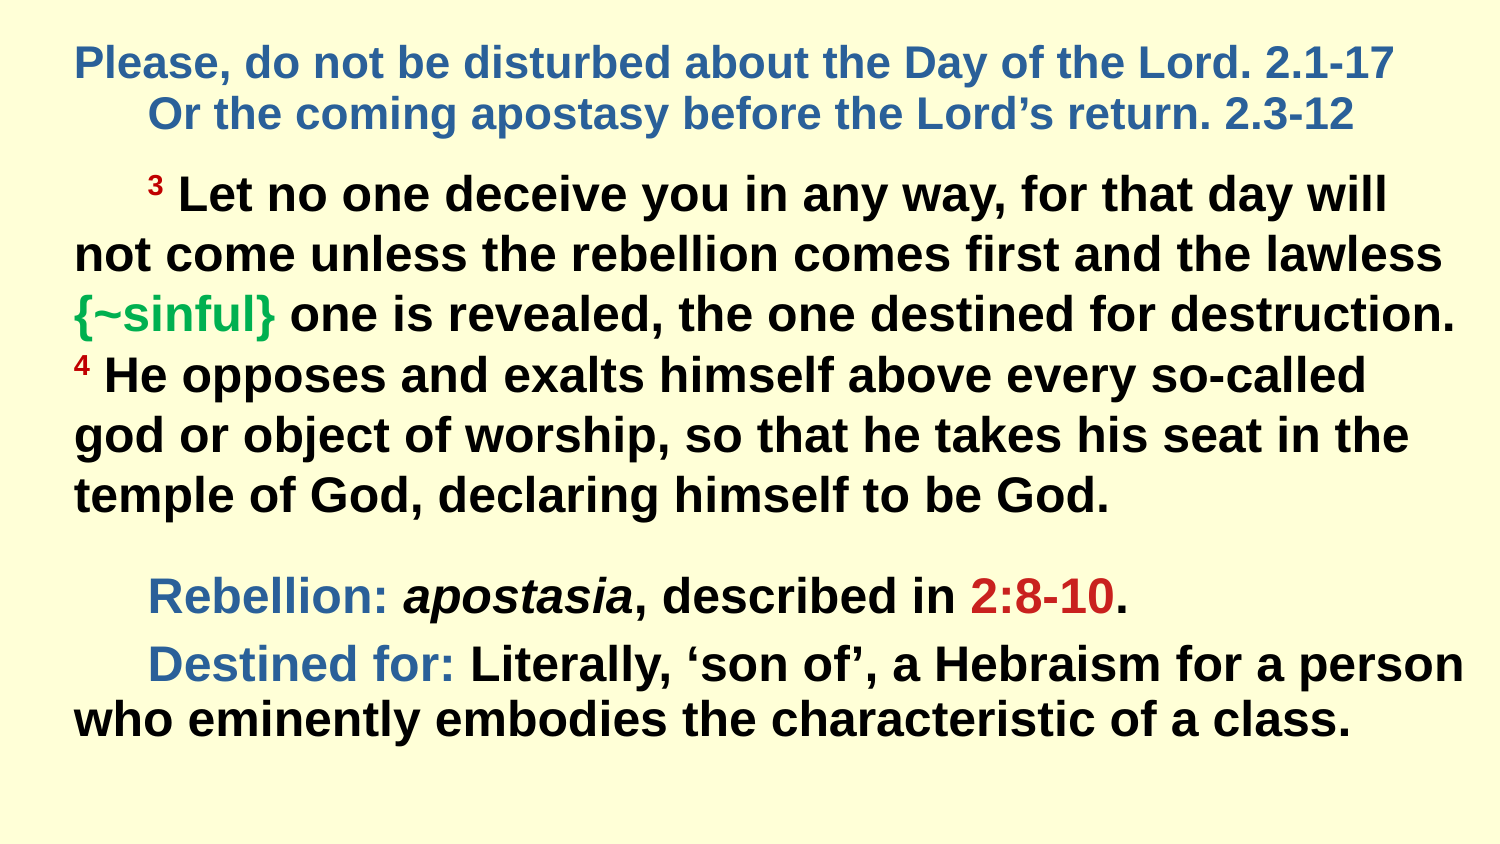

Please, do not be disturbed about the Day of the Lord. 2.1-17
	Or the coming apostasy before the Lord’s return. 2.3-12
	3 Let no one deceive you in any way, for that day will not come unless the rebellion comes first and the lawless {~sinful} one is revealed, the one destined for destruction. 4 He opposes and exalts himself above every so-called god or object of worship, so that he takes his seat in the temple of God, declaring himself to be God.
	Rebellion: apostasia, described in 2:8-10.
	Destined for: Literally, ‘son of’, a Hebraism for a person who eminently embodies the characteristic of a class.